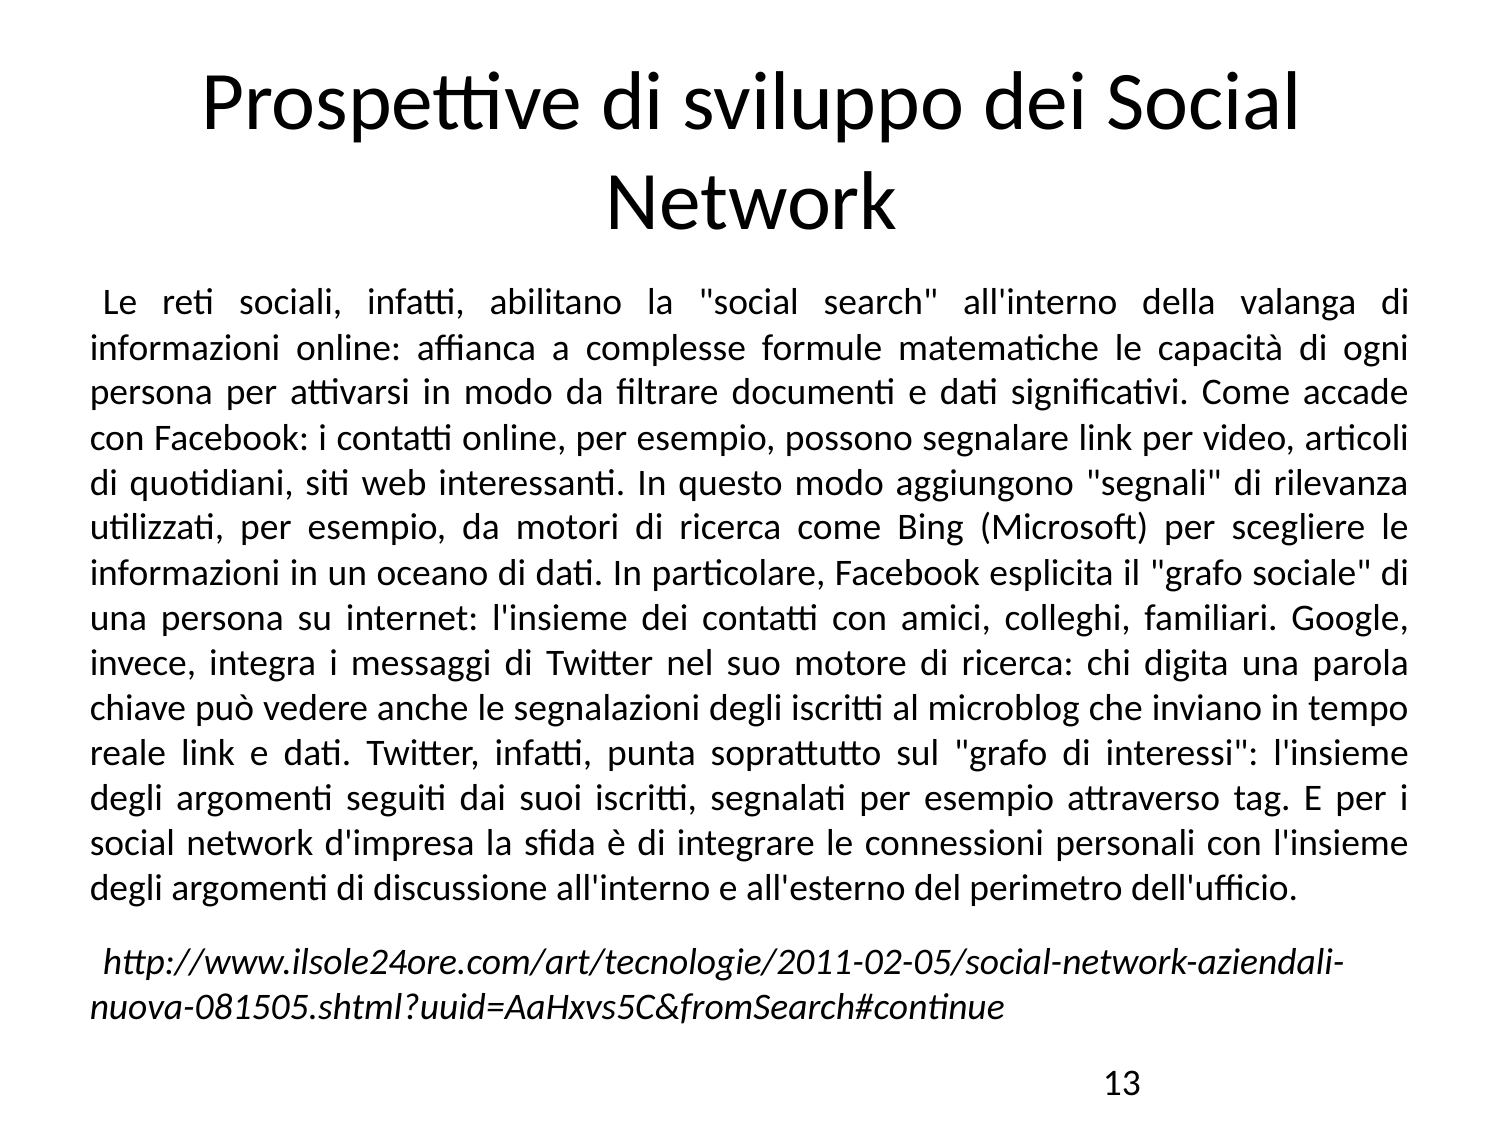

# Prospettive di sviluppo dei Social Network
Le reti sociali, infatti, abilitano la "social search" all'interno della valanga di informazioni online: affianca a complesse formule matematiche le capacità di ogni persona per attivarsi in modo da filtrare documenti e dati significativi. Come accade con Facebook: i contatti online, per esempio, possono segnalare link per video, articoli di quotidiani, siti web interessanti. In questo modo aggiungono "segnali" di rilevanza utilizzati, per esempio, da motori di ricerca come Bing (Microsoft) per scegliere le informazioni in un oceano di dati. In particolare, Facebook esplicita il "grafo sociale" di una persona su internet: l'insieme dei contatti con amici, colleghi, familiari. Google, invece, integra i messaggi di Twitter nel suo motore di ricerca: chi digita una parola chiave può vedere anche le segnalazioni degli iscritti al microblog che inviano in tempo reale link e dati. Twitter, infatti, punta soprattutto sul "grafo di interessi": l'insieme degli argomenti seguiti dai suoi iscritti, segnalati per esempio attraverso tag. E per i social network d'impresa la sfida è di integrare le connessioni personali con l'insieme degli argomenti di discussione all'interno e all'esterno del perimetro dell'ufficio.
http://www.ilsole24ore.com/art/tecnologie/2011-02-05/social-network-aziendali-nuova-081505.shtml?uuid=AaHxvs5C&fromSearch#continue